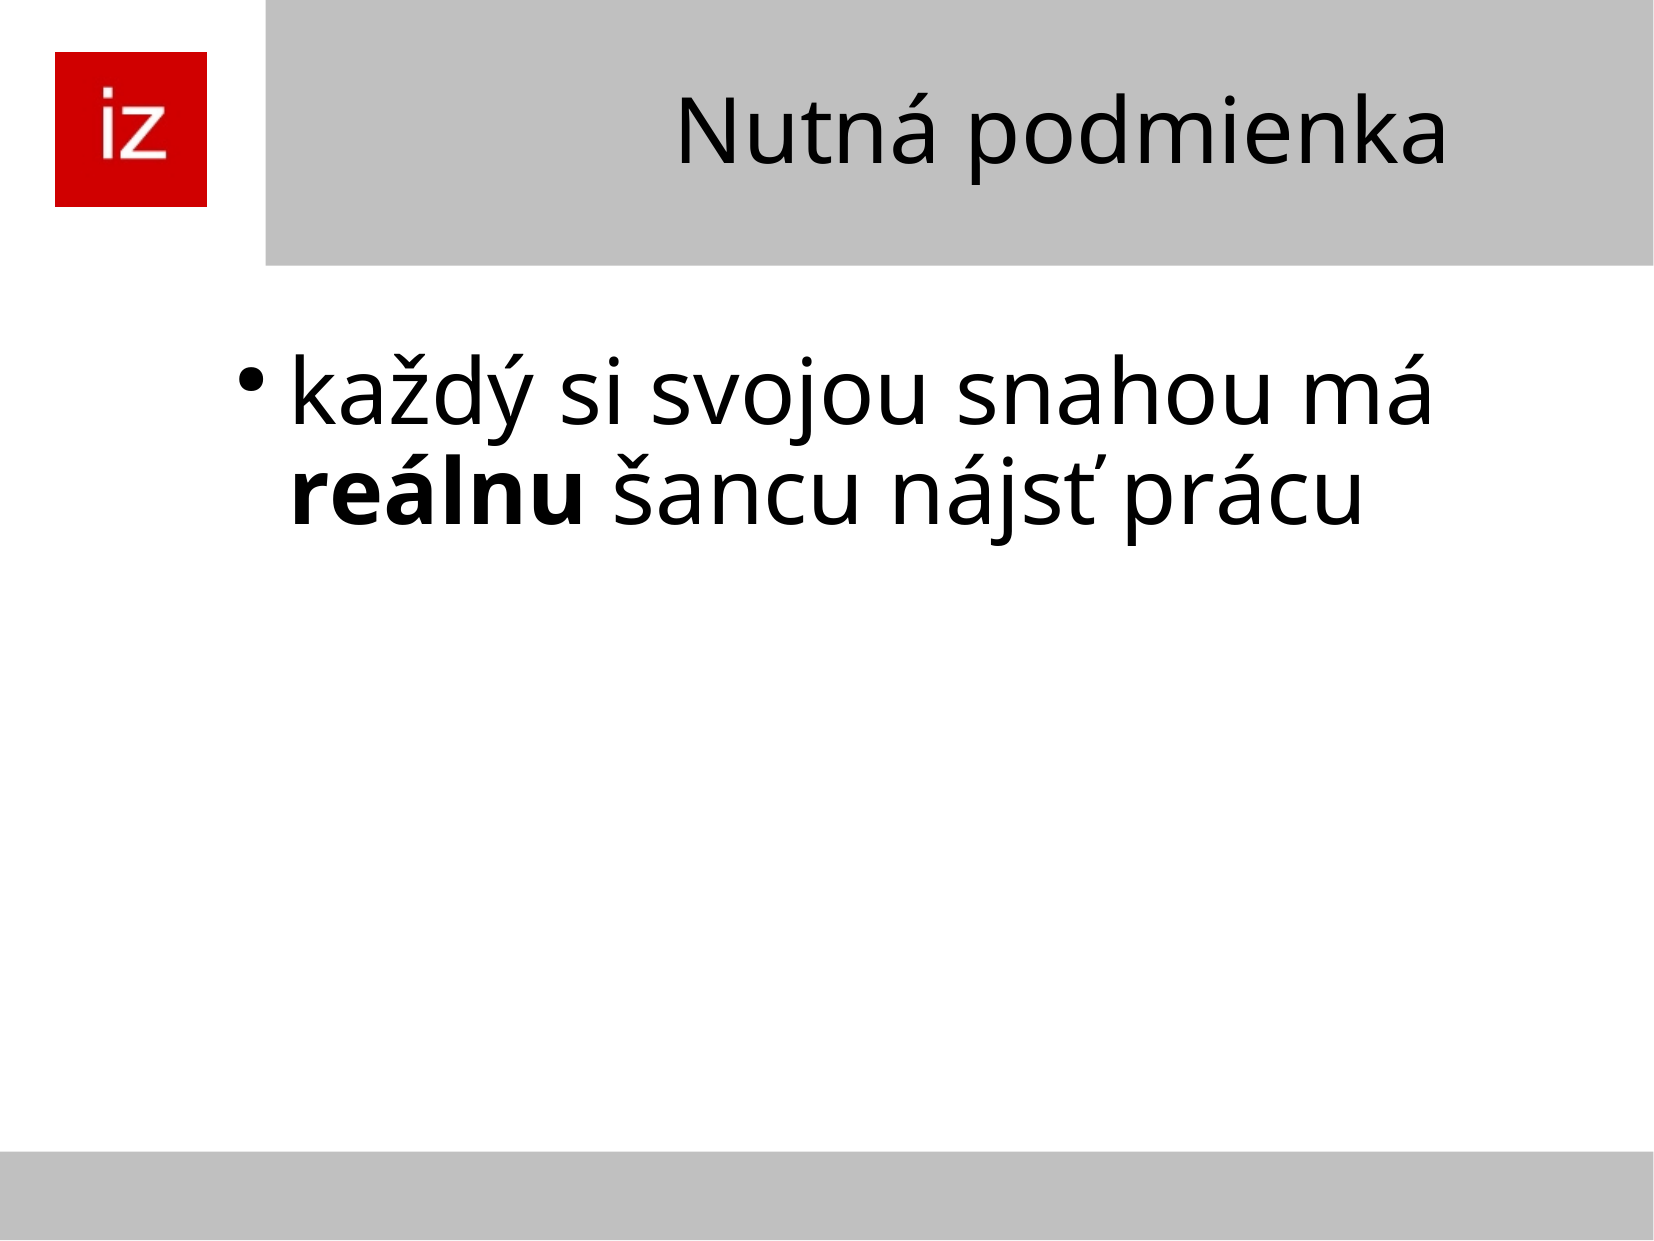

# Nutná podmienka
každý si svojou snahou má reálnu šancu nájsť prácu